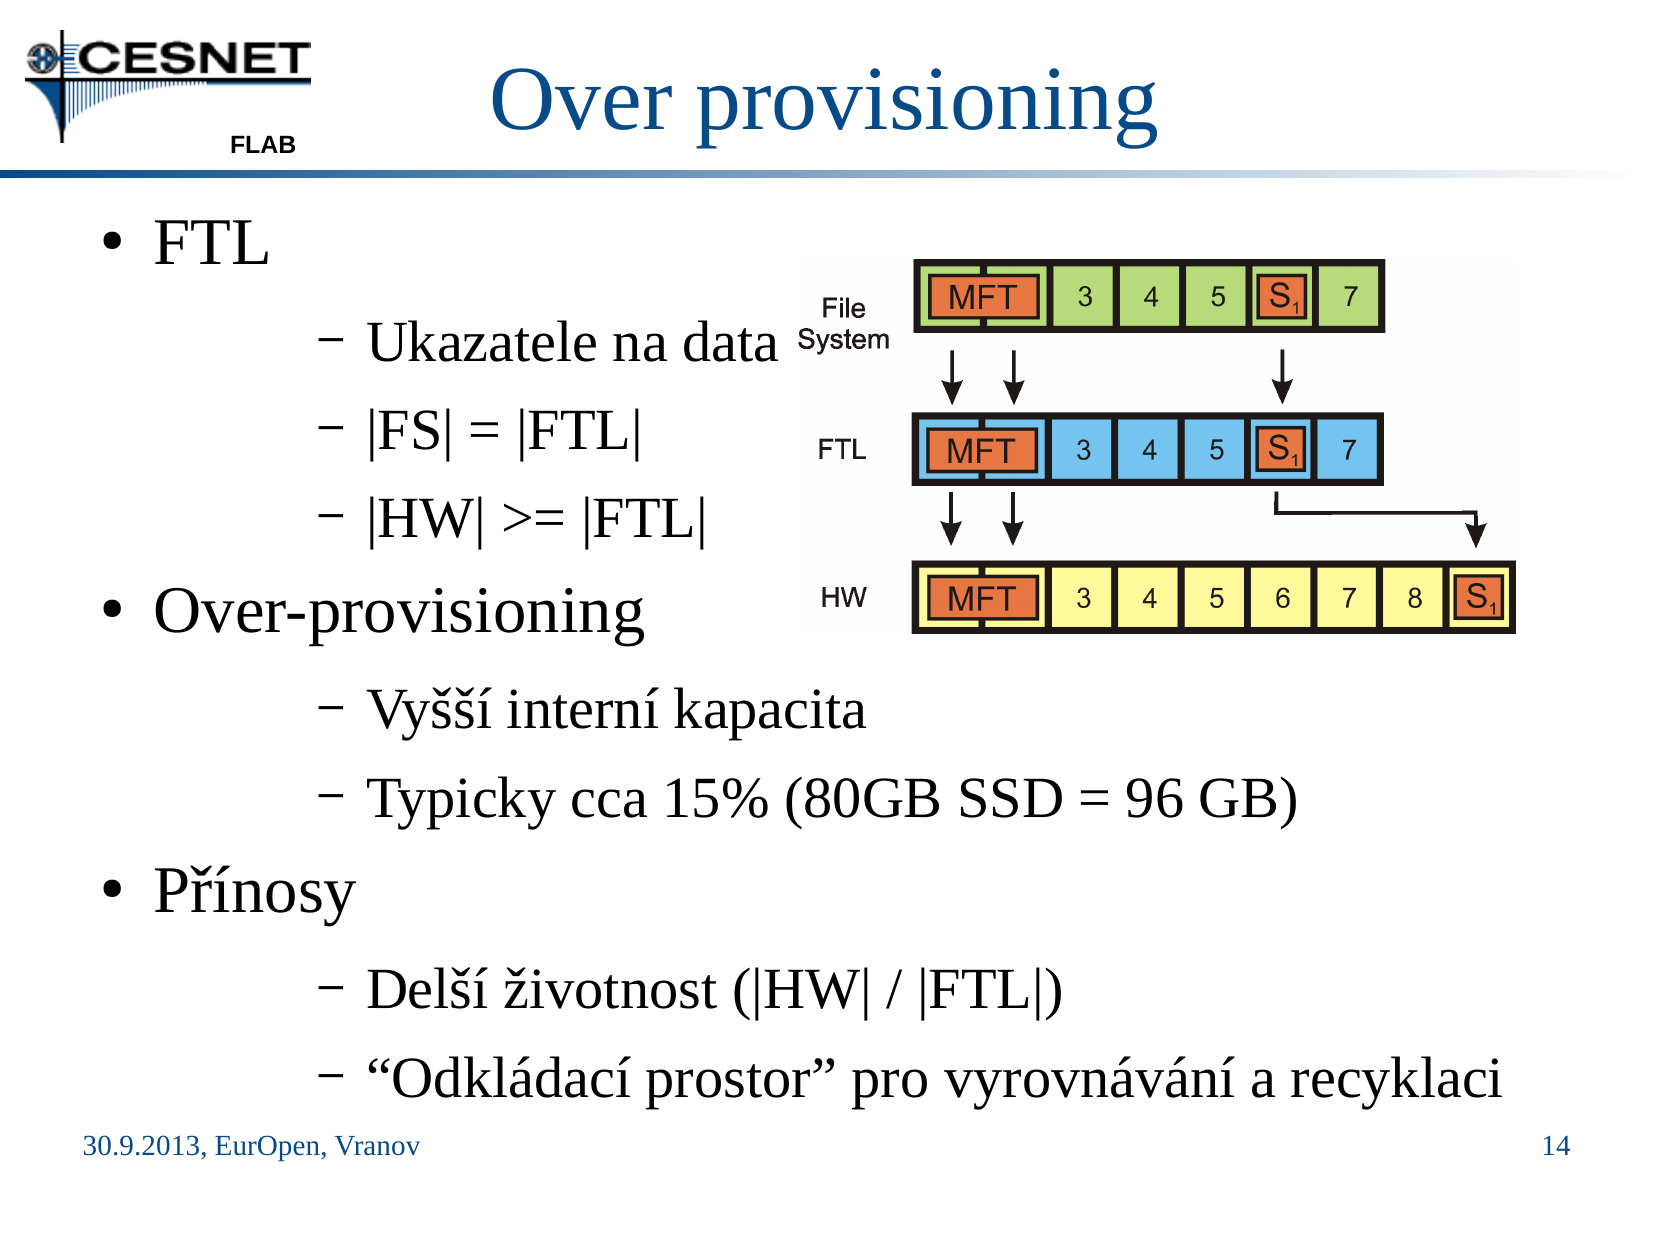

# Over provisioning
FTL
Ukazatele na data
|FS| = |FTL|
|HW| >= |FTL|
Over-provisioning
Vyšší interní kapacita
Typicky cca 15% (80GB SSD = 96 GB)
Přínosy
Delší životnost (|HW| / |FTL|)
“Odkládací prostor” pro vyrovnávání a recyklaci
30.9.2013, EurOpen, Vranov
14